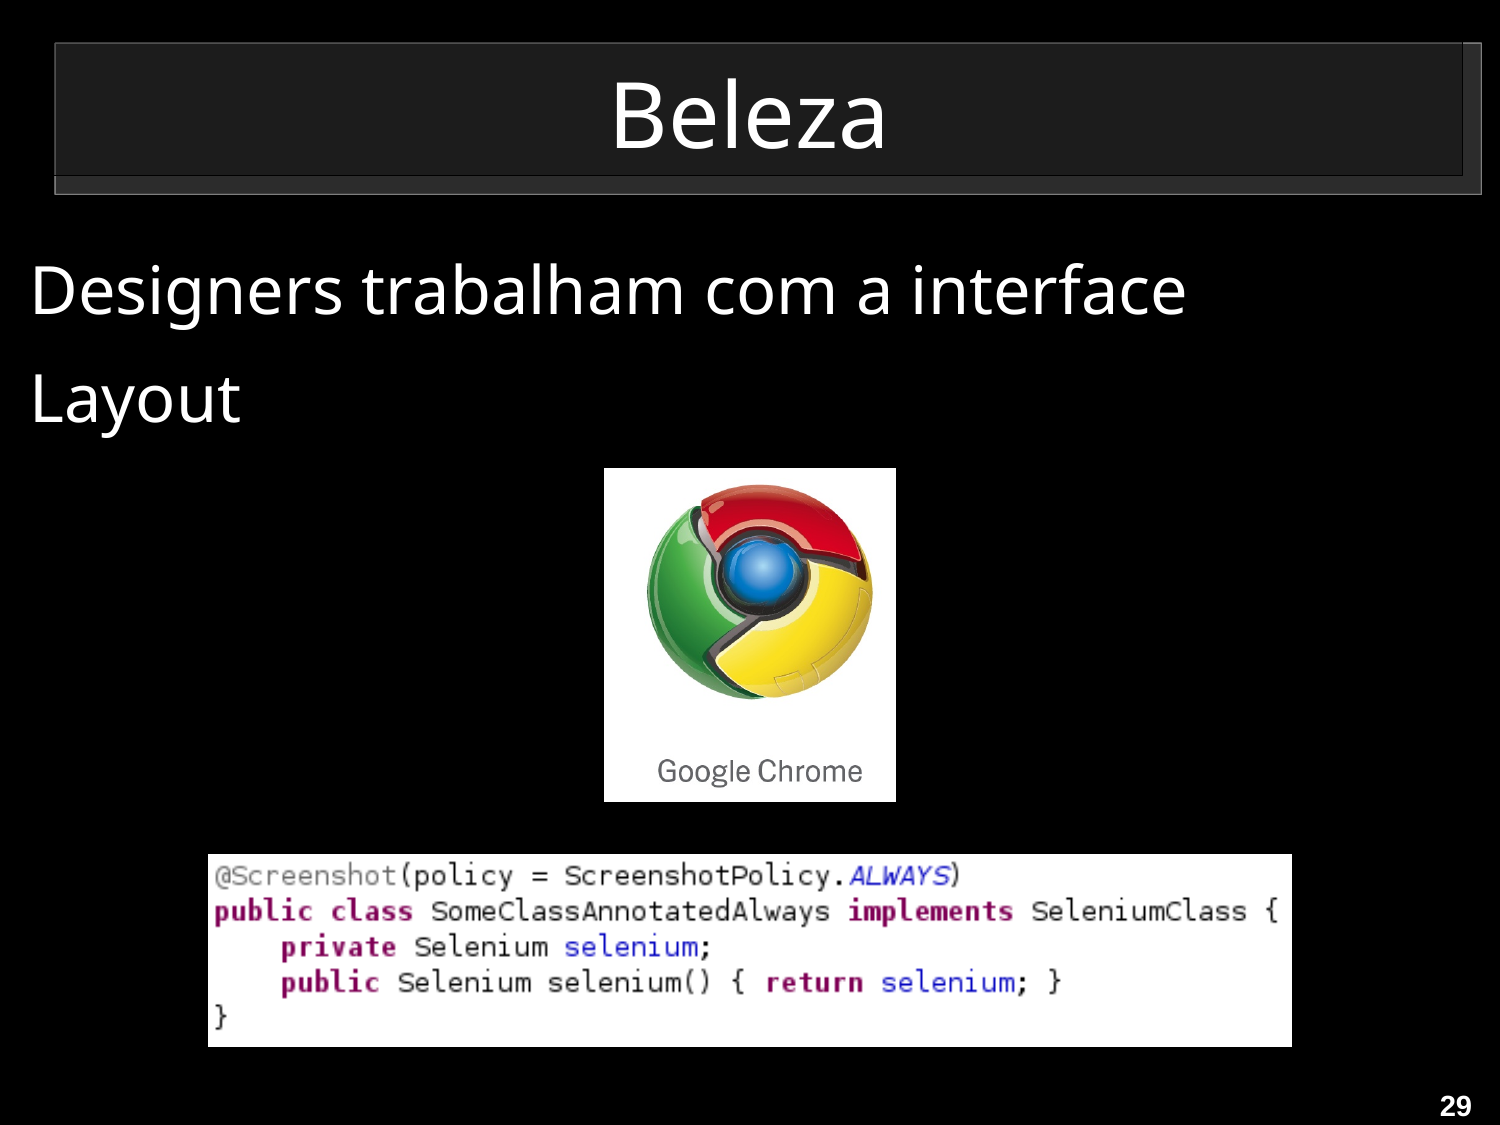

# Beleza
Designers trabalham com a interface
Layout
29